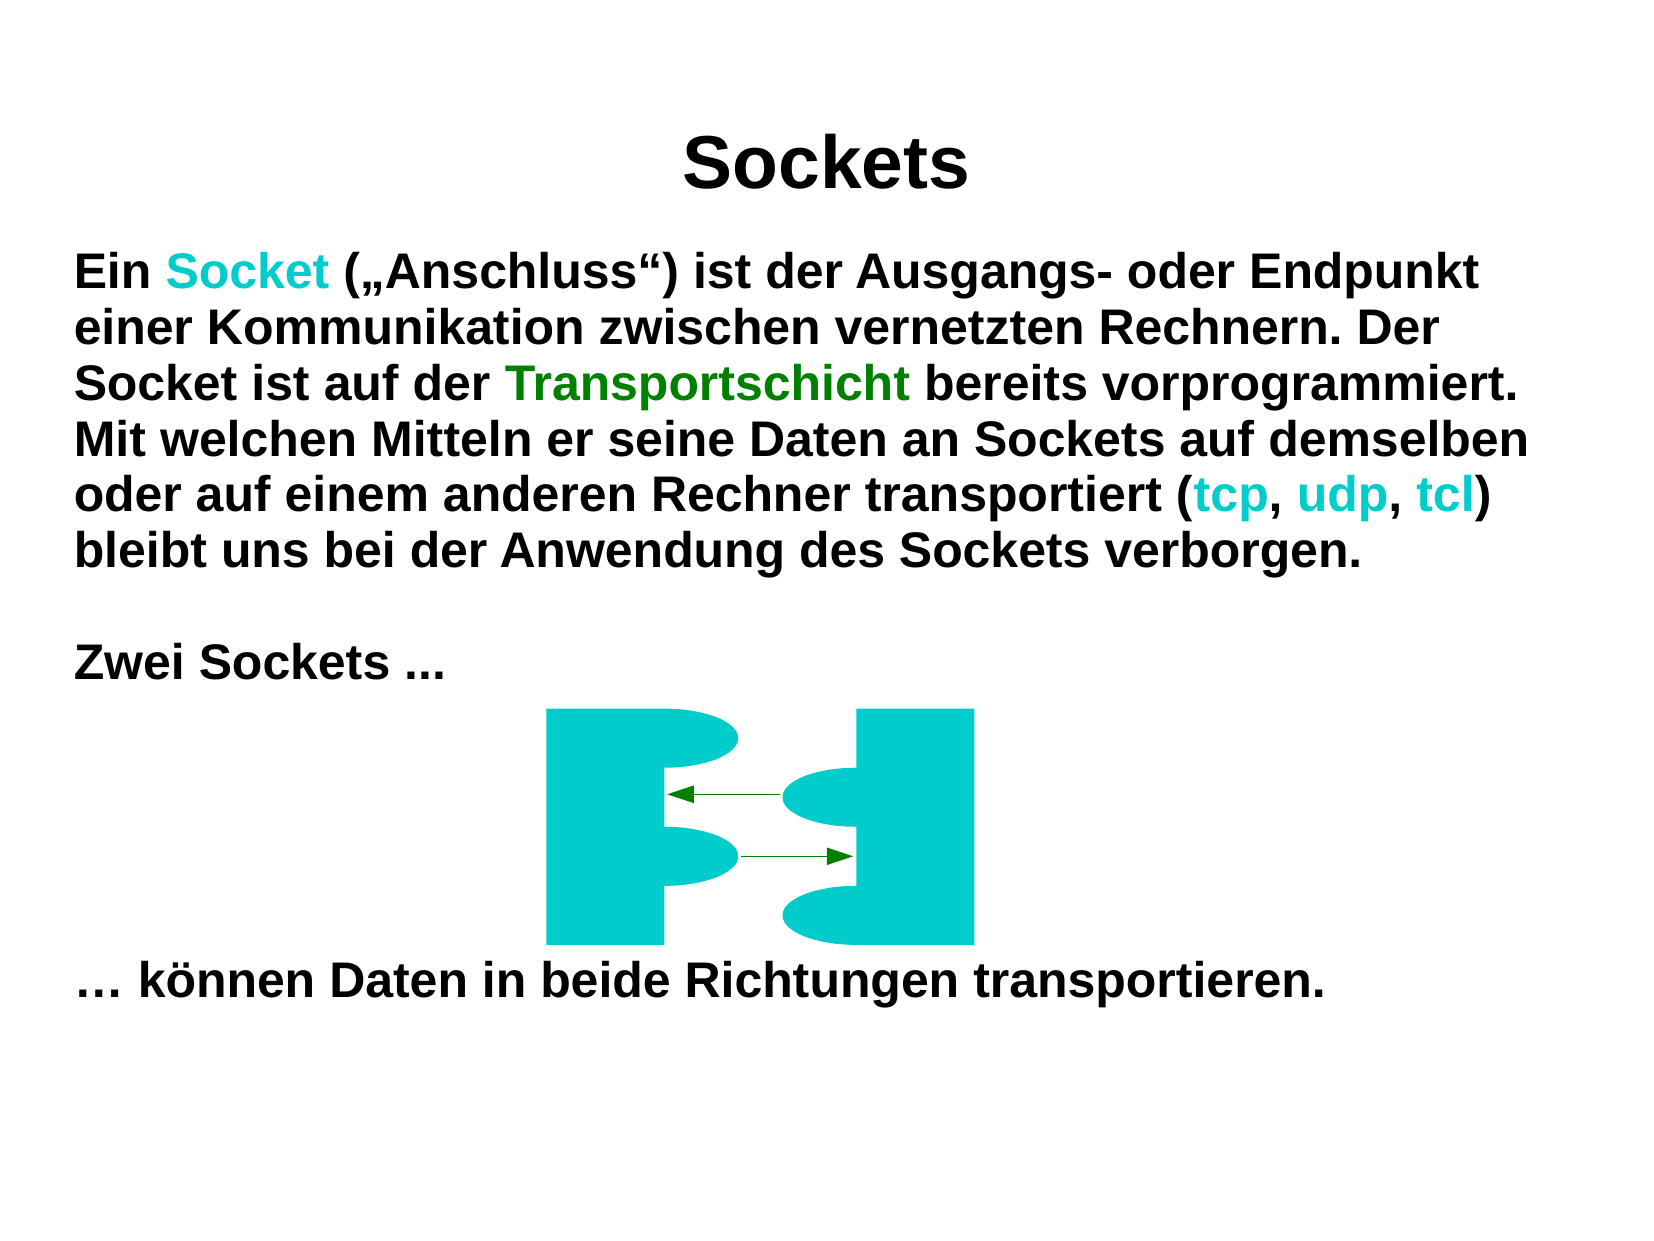

# Sockets
Ein Socket („Anschluss“) ist der Ausgangs- oder Endpunkt einer Kommunikation zwischen vernetzten Rechnern. Der Socket ist auf der Transportschicht bereits vorprogrammiert. Mit welchen Mitteln er seine Daten an Sockets auf demselben oder auf einem anderen Rechner transportiert (tcp, udp, tcl) bleibt uns bei der Anwendung des Sockets verborgen.
Zwei Sockets ...
… können Daten in beide Richtungen transportieren.